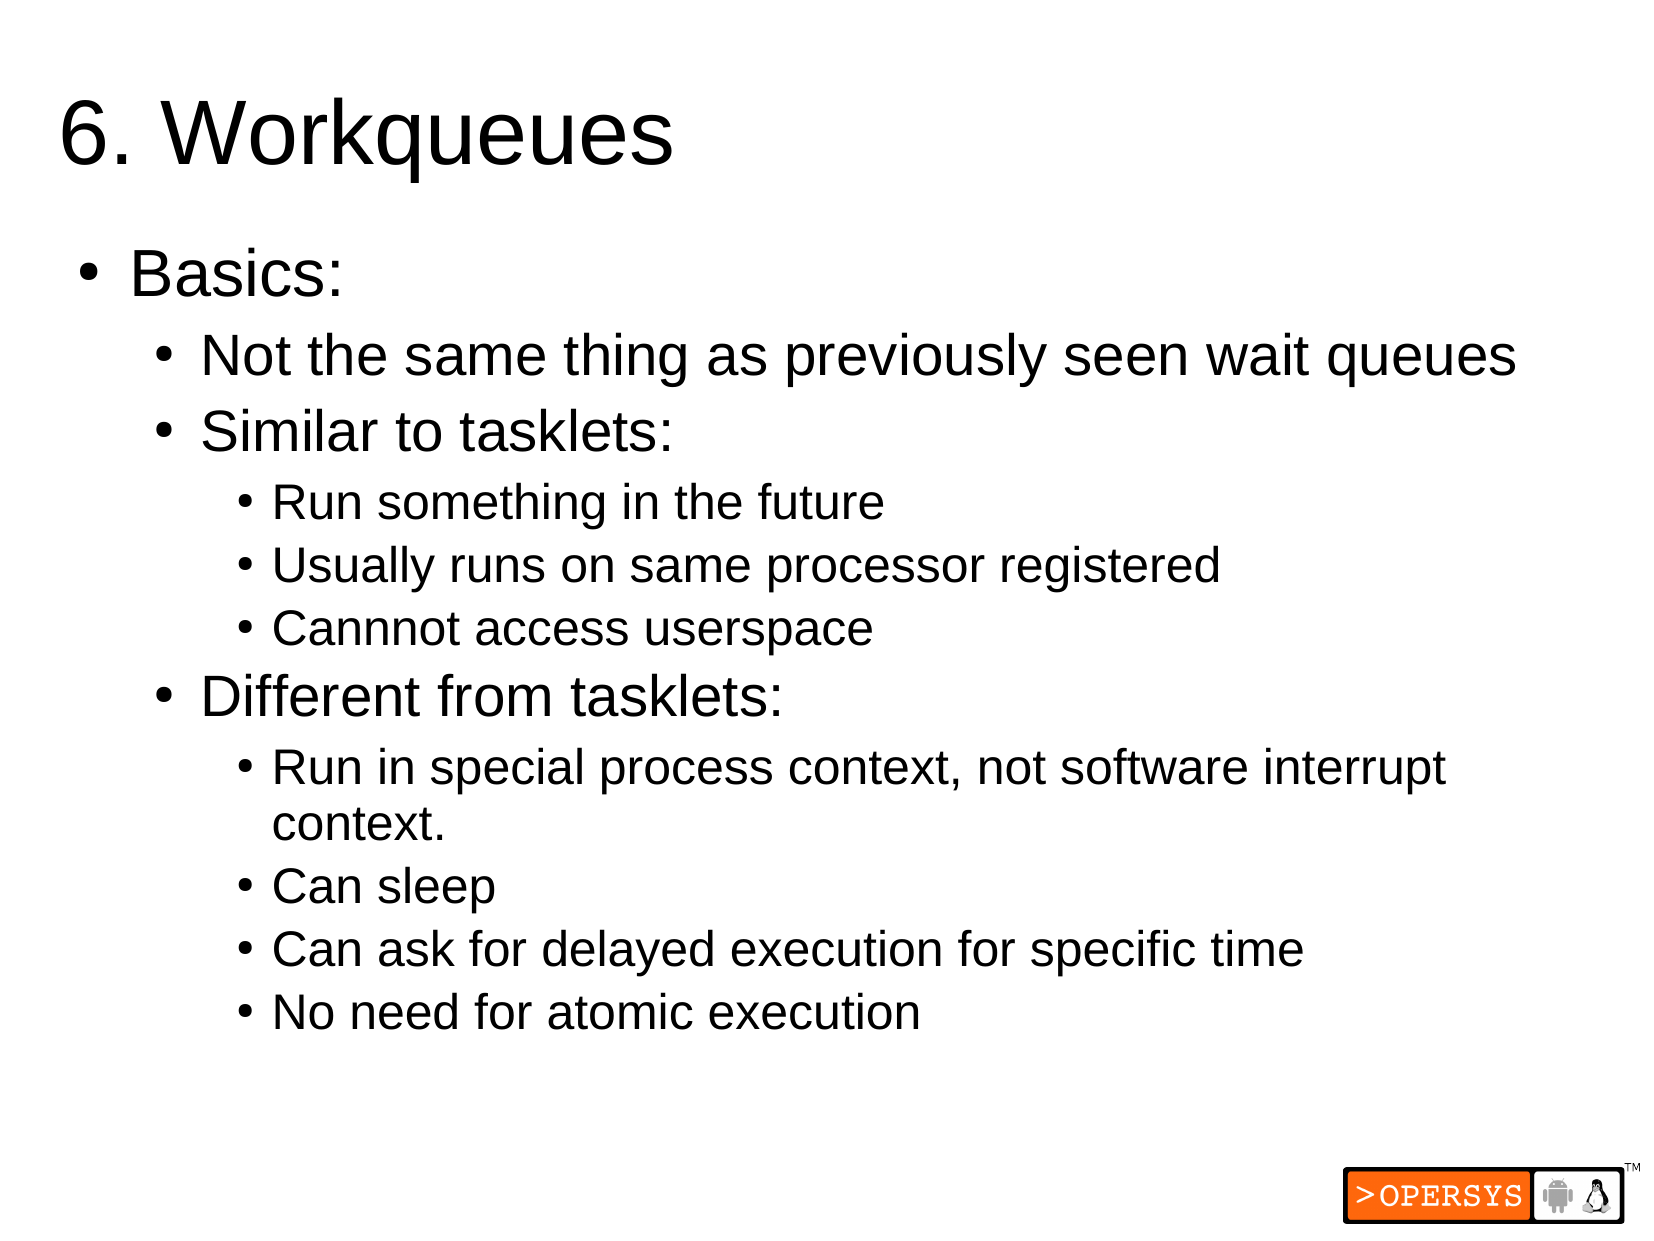

# 6. Workqueues
Basics:
Not the same thing as previously seen wait queues
Similar to tasklets:
Run something in the future
Usually runs on same processor registered
Cannnot access userspace
Different from tasklets:
Run in special process context, not software interrupt context.
Can sleep
Can ask for delayed execution for specific time
No need for atomic execution